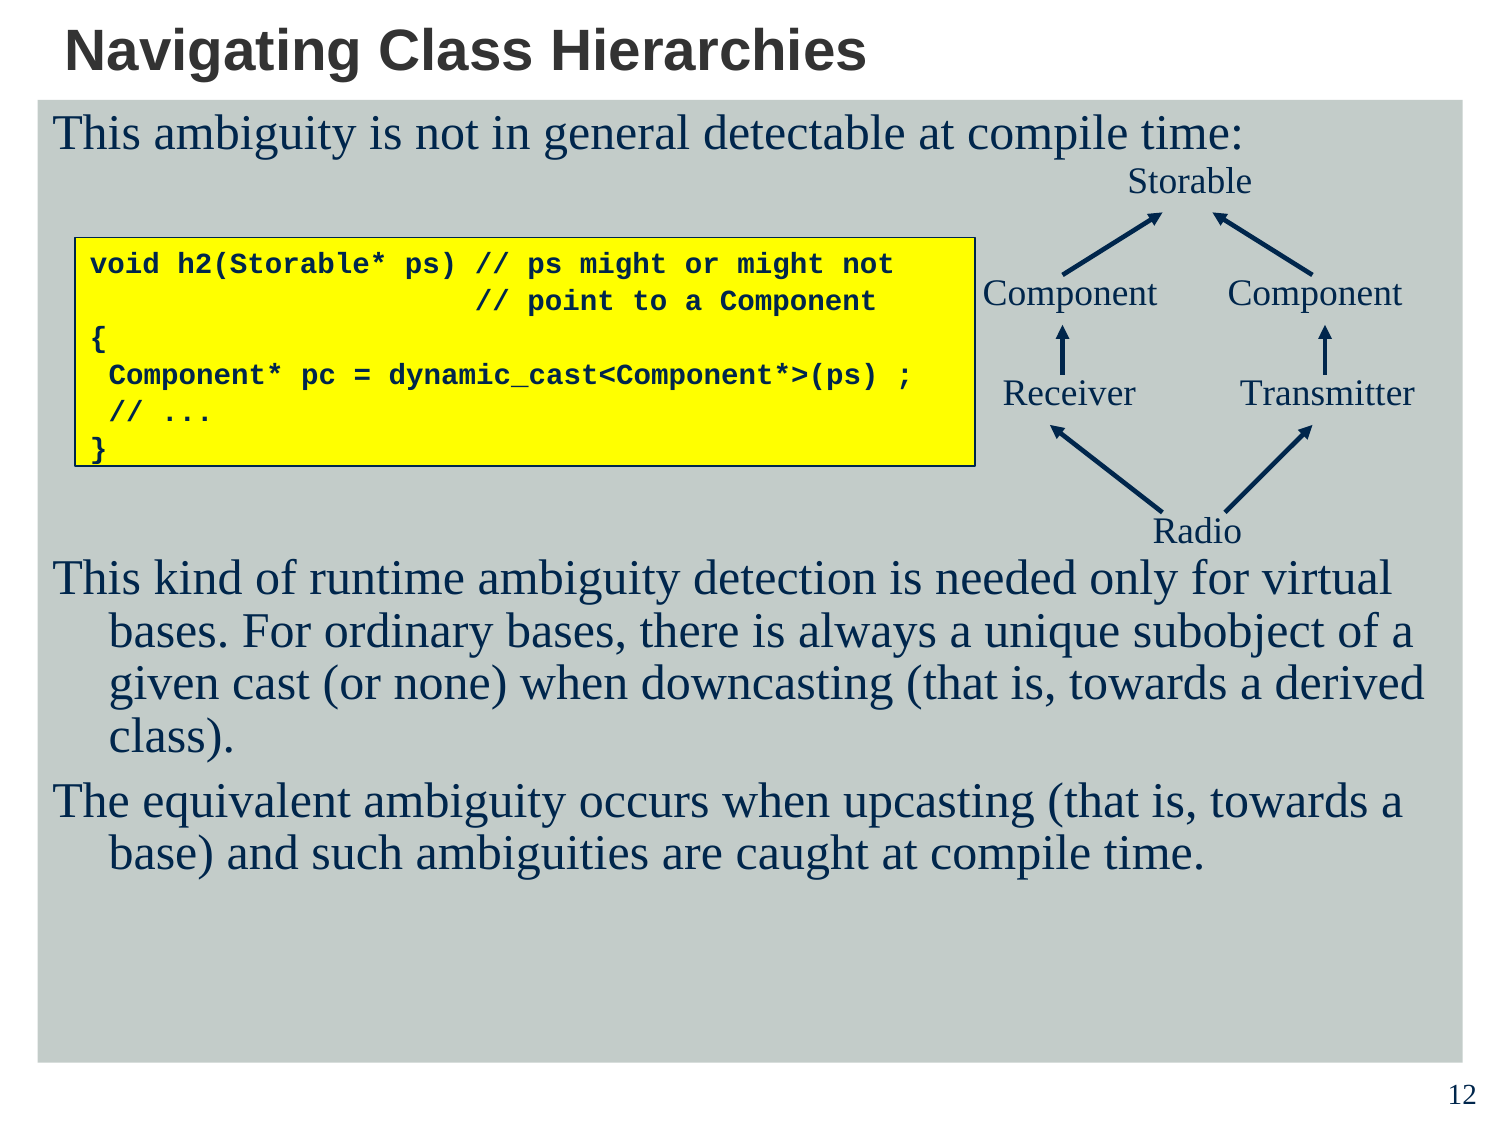

# Navigating Class Hierarchies
This ambiguity is not in general detectable at compile time:
This kind of runtime ambiguity detection is needed only for virtual bases. For ordinary bases, there is always a unique subobject of a given cast (or none) when downcasting (that is, towards a derived class).
The equivalent ambiguity occurs when upcasting (that is, towards a base) and such ambiguities are caught at compile time.
Storable
void h2(Storable* ps) // ps might or might not
 // point to a Component
{
	Component* pc = dynamic_cast<Component*>(ps) ;
	// ...
}
Component
Component
Receiver
Transmitter
Radio